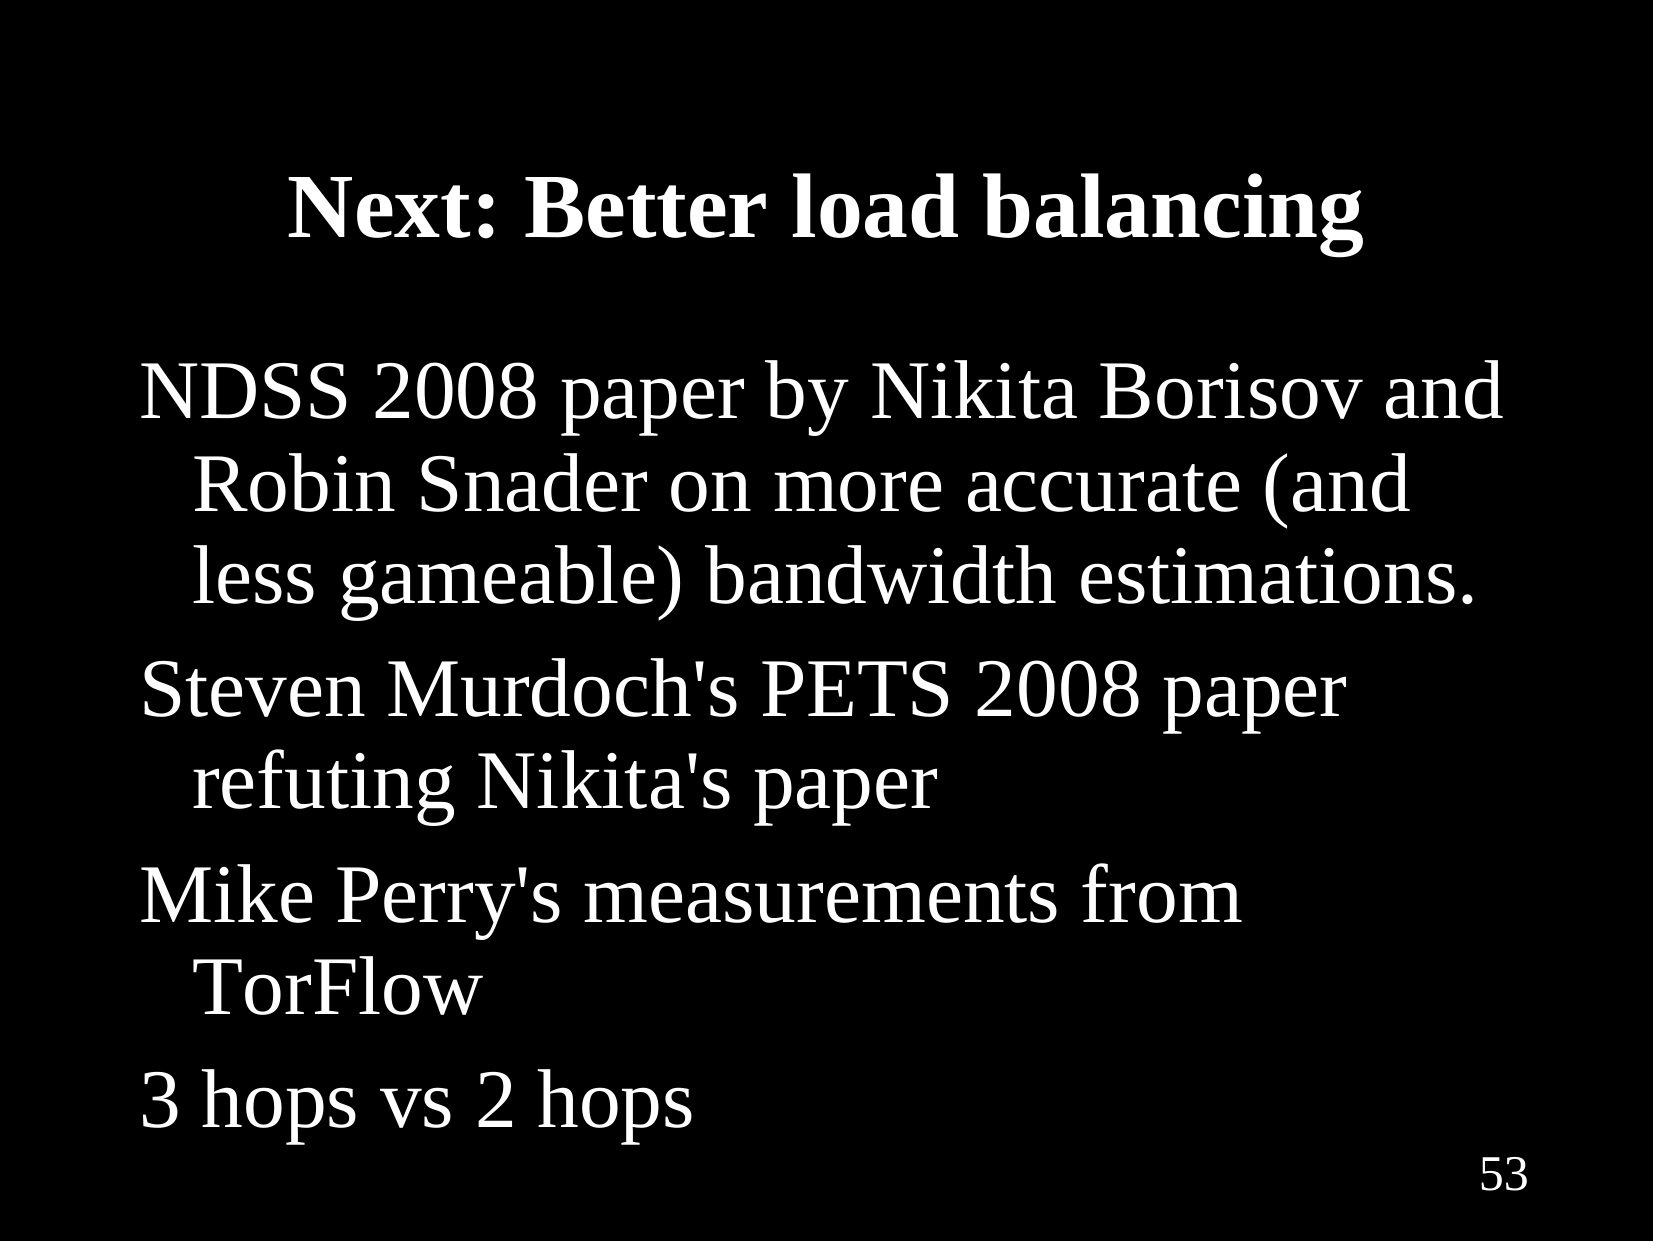

# Next: Better load balancing
NDSS 2008 paper by Nikita Borisov and Robin Snader on more accurate (and less gameable) bandwidth estimations.
Steven Murdoch's PETS 2008 paper refuting Nikita's paper
Mike Perry's measurements from TorFlow
3 hops vs 2 hops